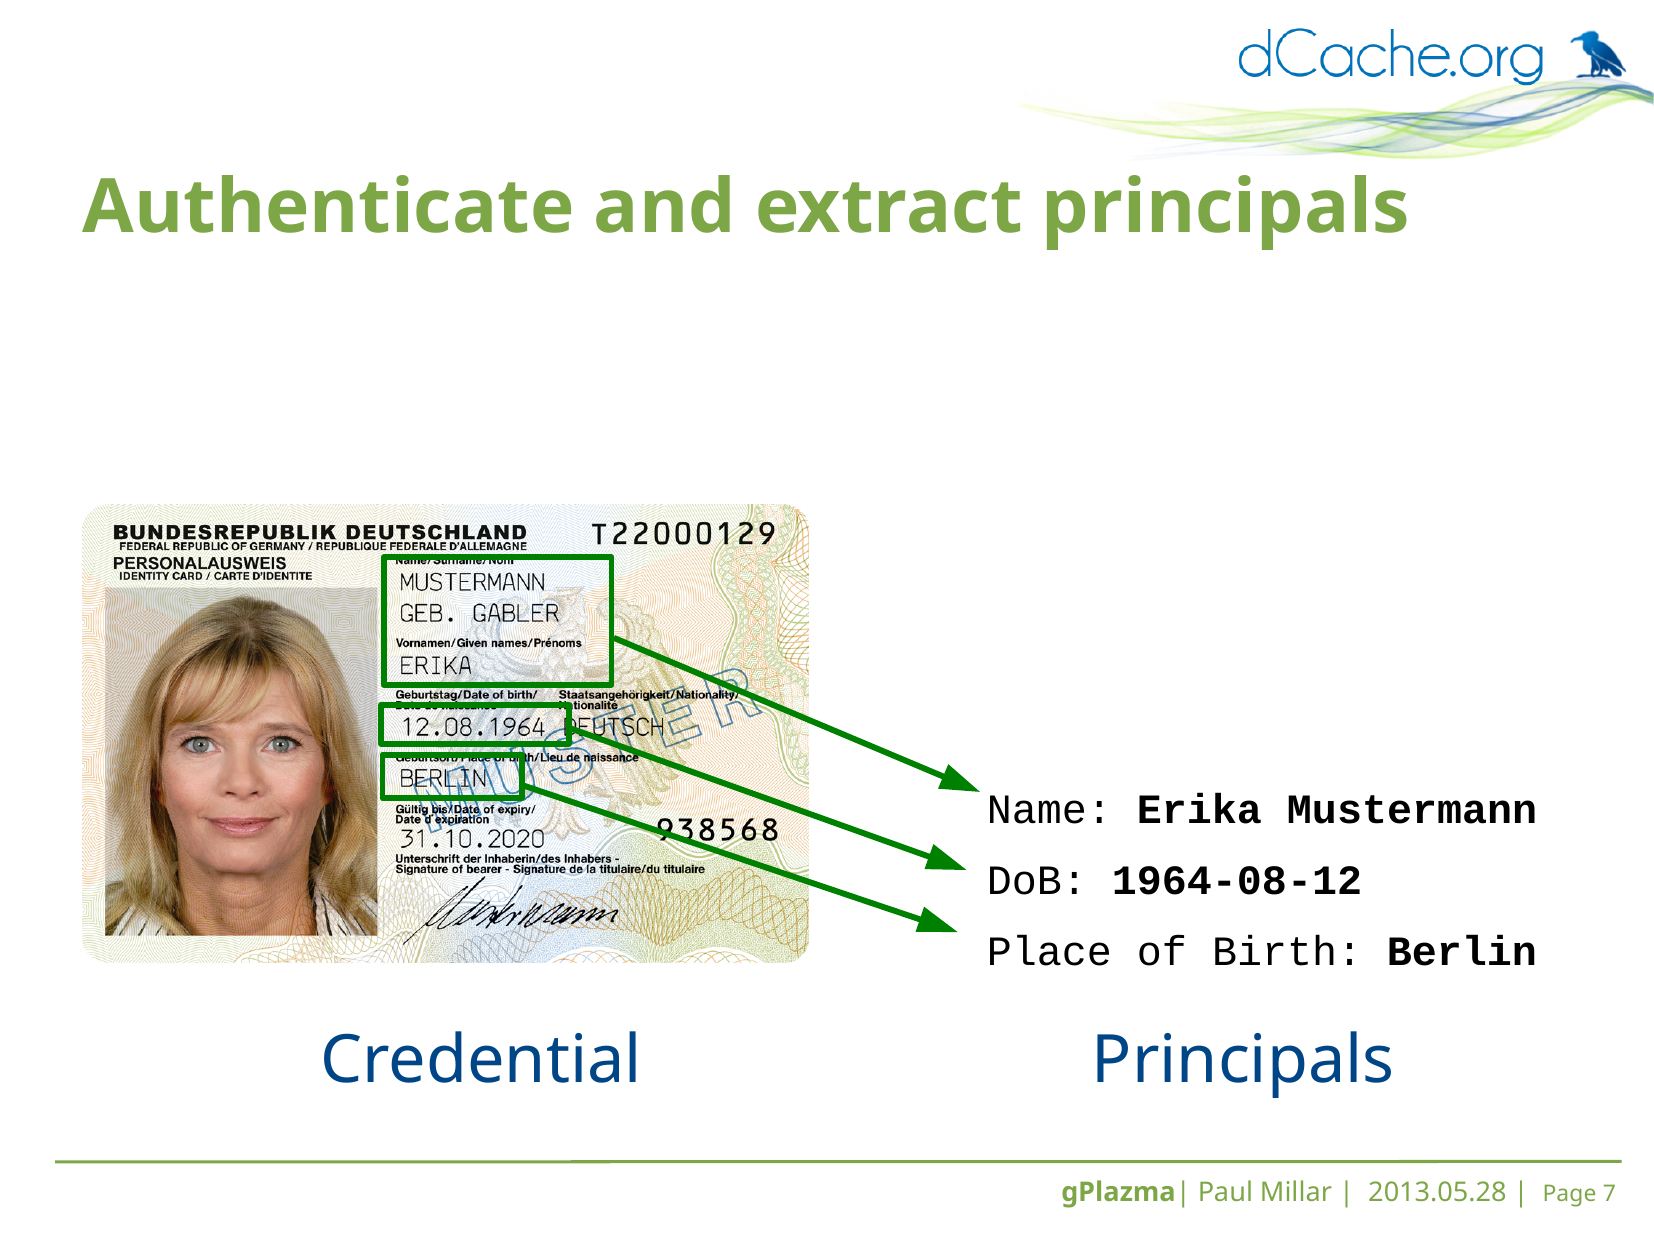

# Authenticate and extract principals
Name: Erika Mustermann
DoB: 1964-08-12
Place of Birth: Berlin
Principals
Credential
7